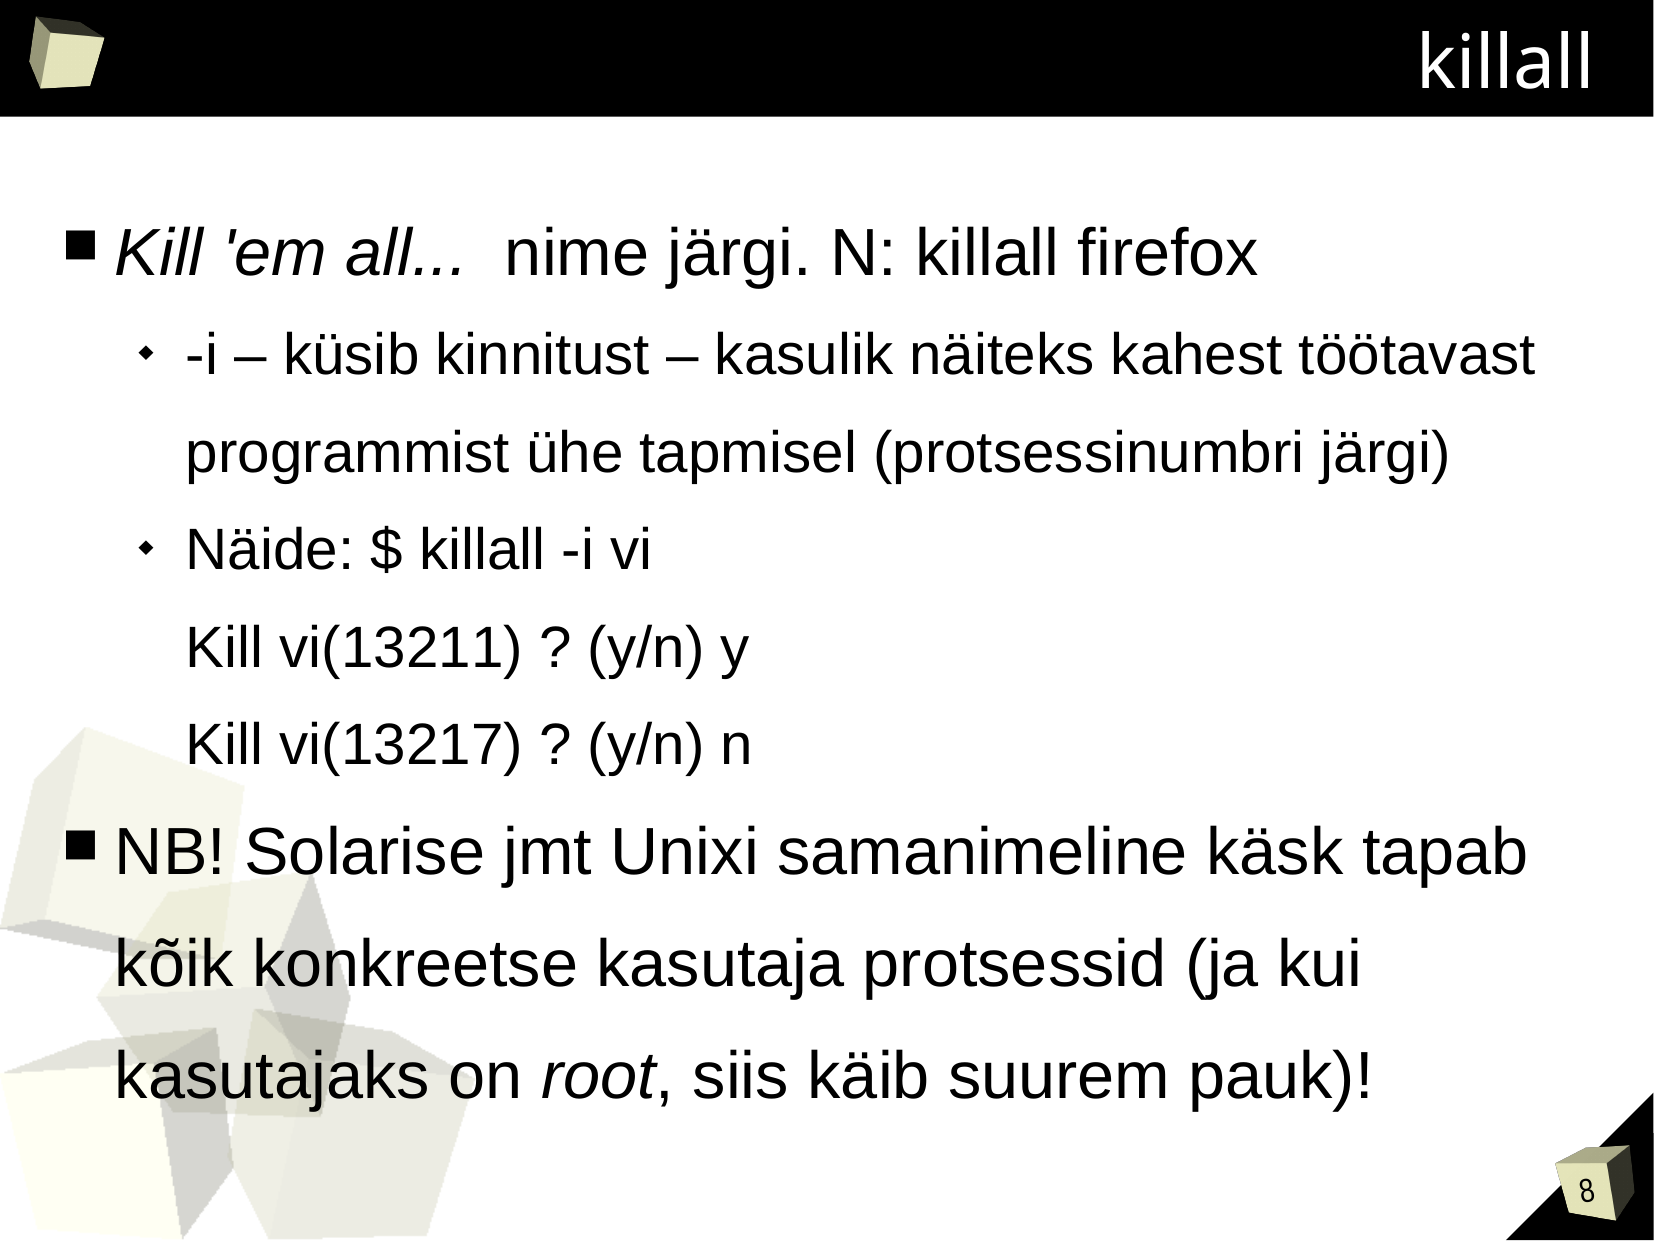

# killall
Kill 'em all... nime järgi. N: killall firefox
-i – küsib kinnitust – kasulik näiteks kahest töötavast programmist ühe tapmisel (protsessinumbri järgi)
Näide: $ killall -i vi
Kill vi(13211) ? (y/n) y
Kill vi(13217) ? (y/n) n
NB! Solarise jmt Unixi samanimeline käsk tapab kõik konkreetse kasutaja protsessid (ja kui kasutajaks on root, siis käib suurem pauk)!